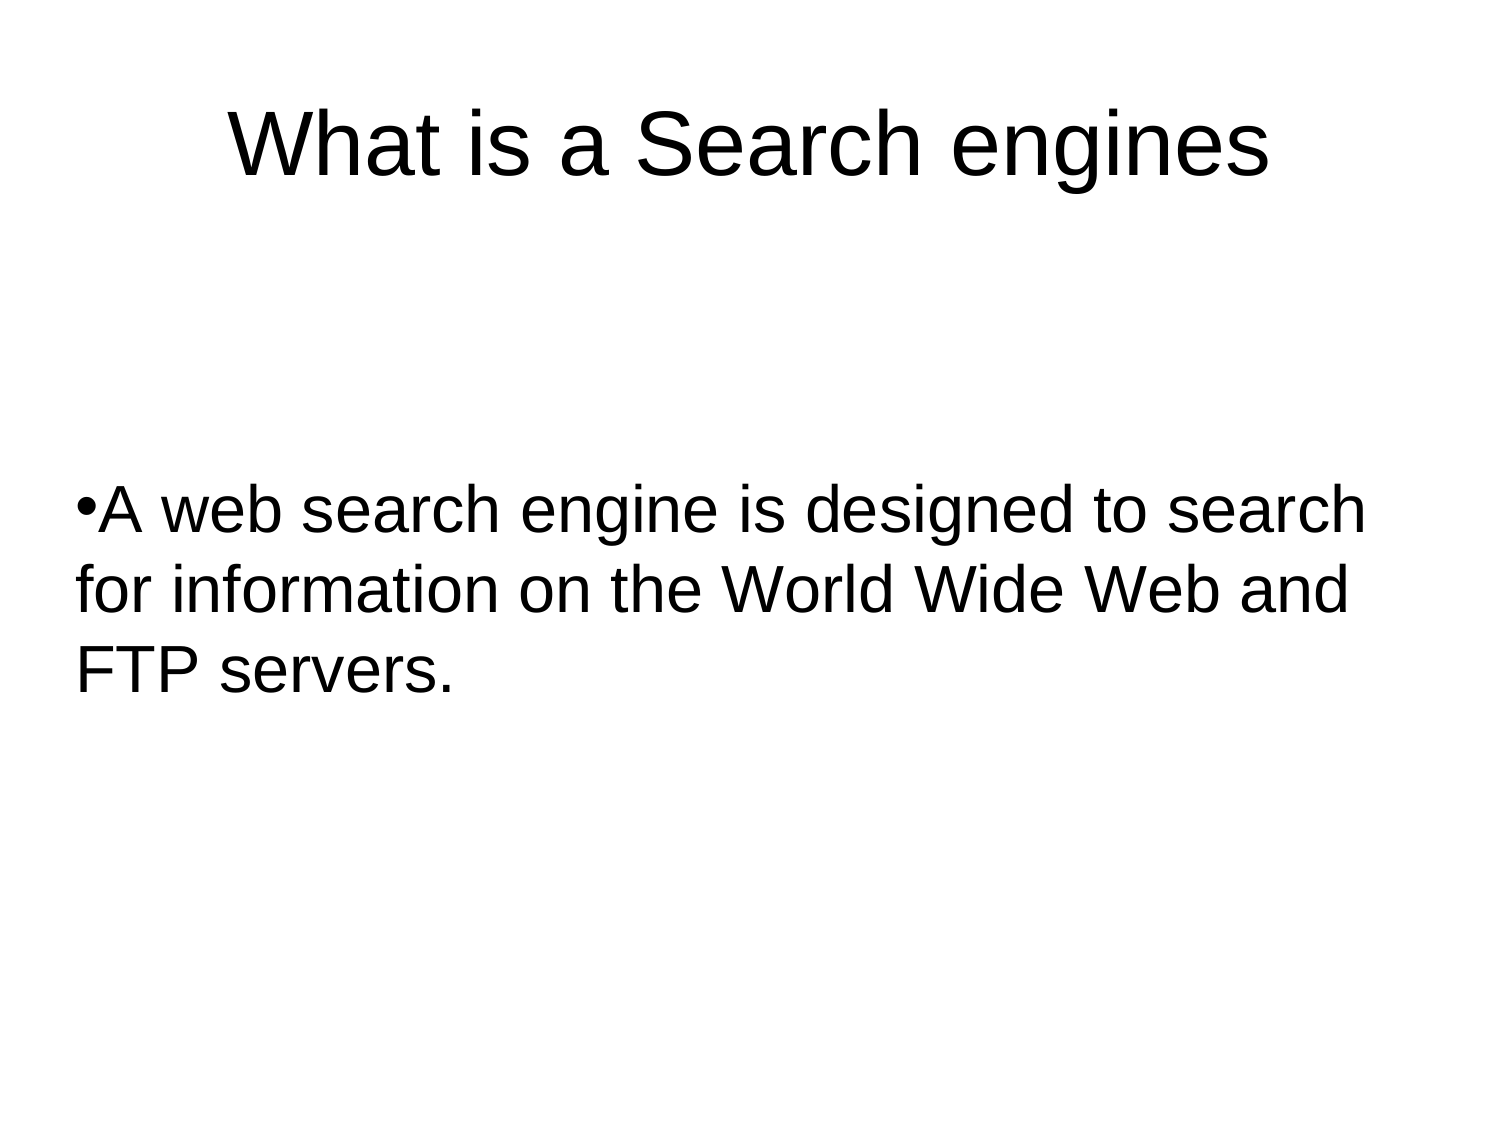

# What is a Search engines
A web search engine is designed to search for information on the World Wide Web and FTP servers.